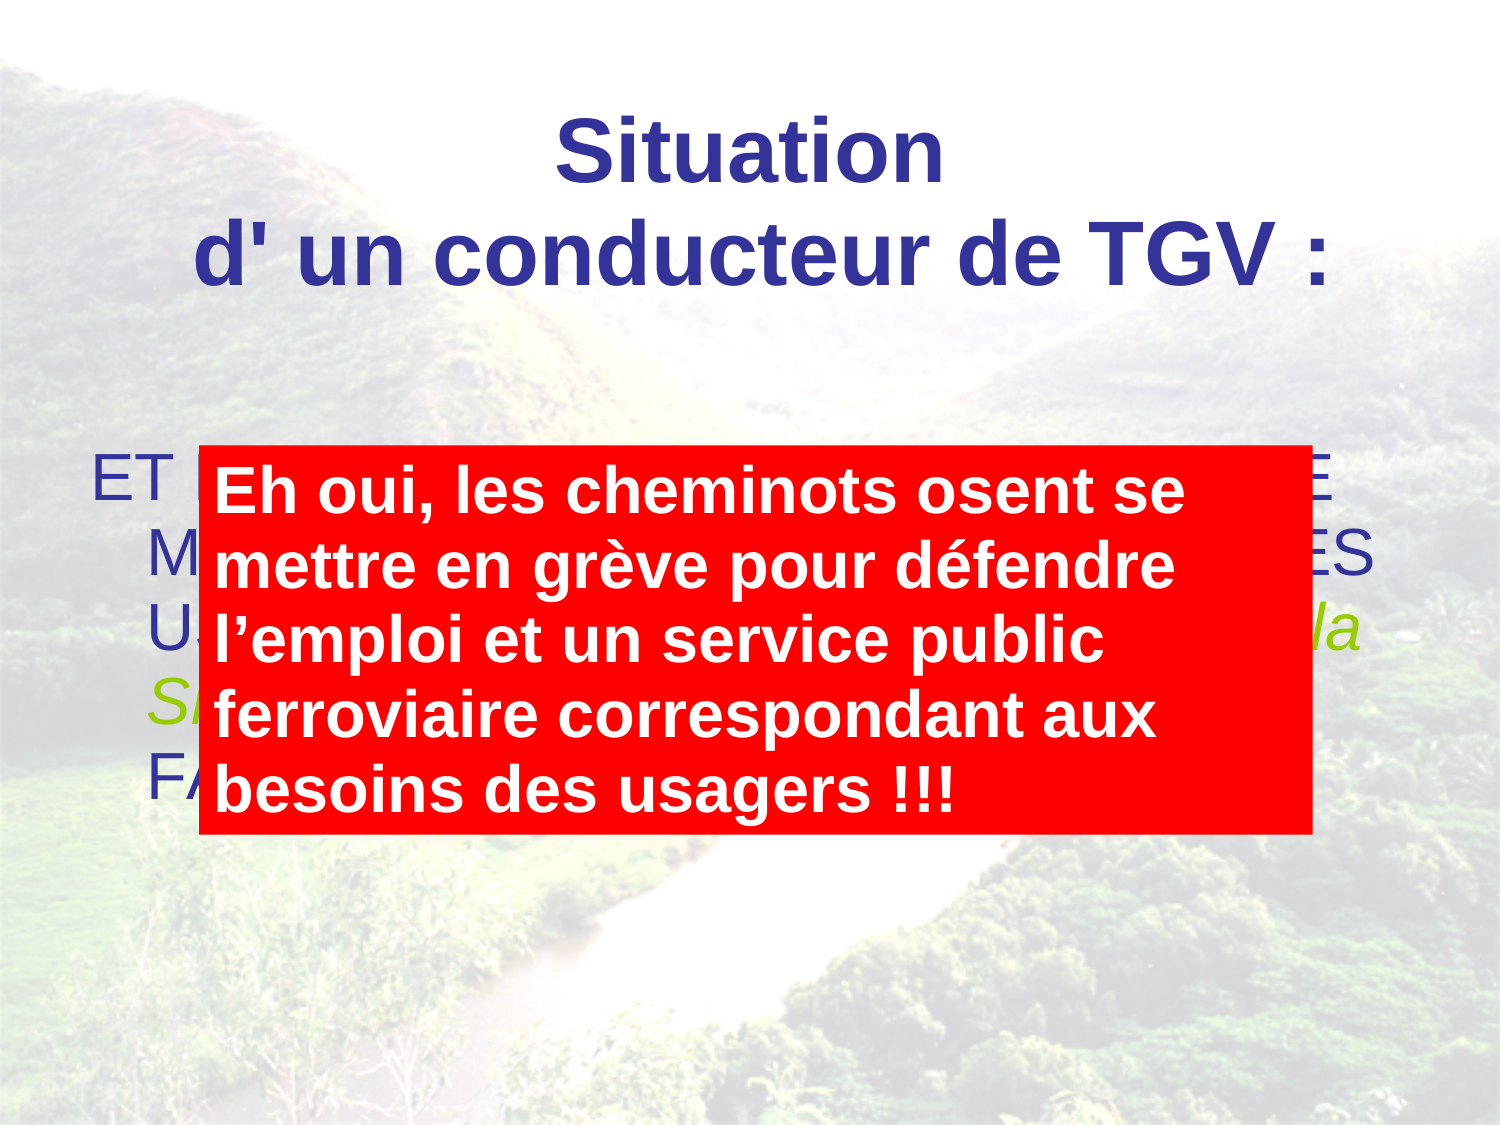

# Situation d' un conducteur de TGV :
ET L' EMPLOI A VIE... ET ILS OSENT SE METTRE EN GREVE ET PRENDRE LES USAGERS (le mot client n'existe pas à la SNCF) EN OTAGE ET ON LAISSE FAIRE...
Eh oui, les cheminots osent se mettre en grève pour défendre l’emploi et un service public ferroviaire correspondant aux besoins des usagers !!!